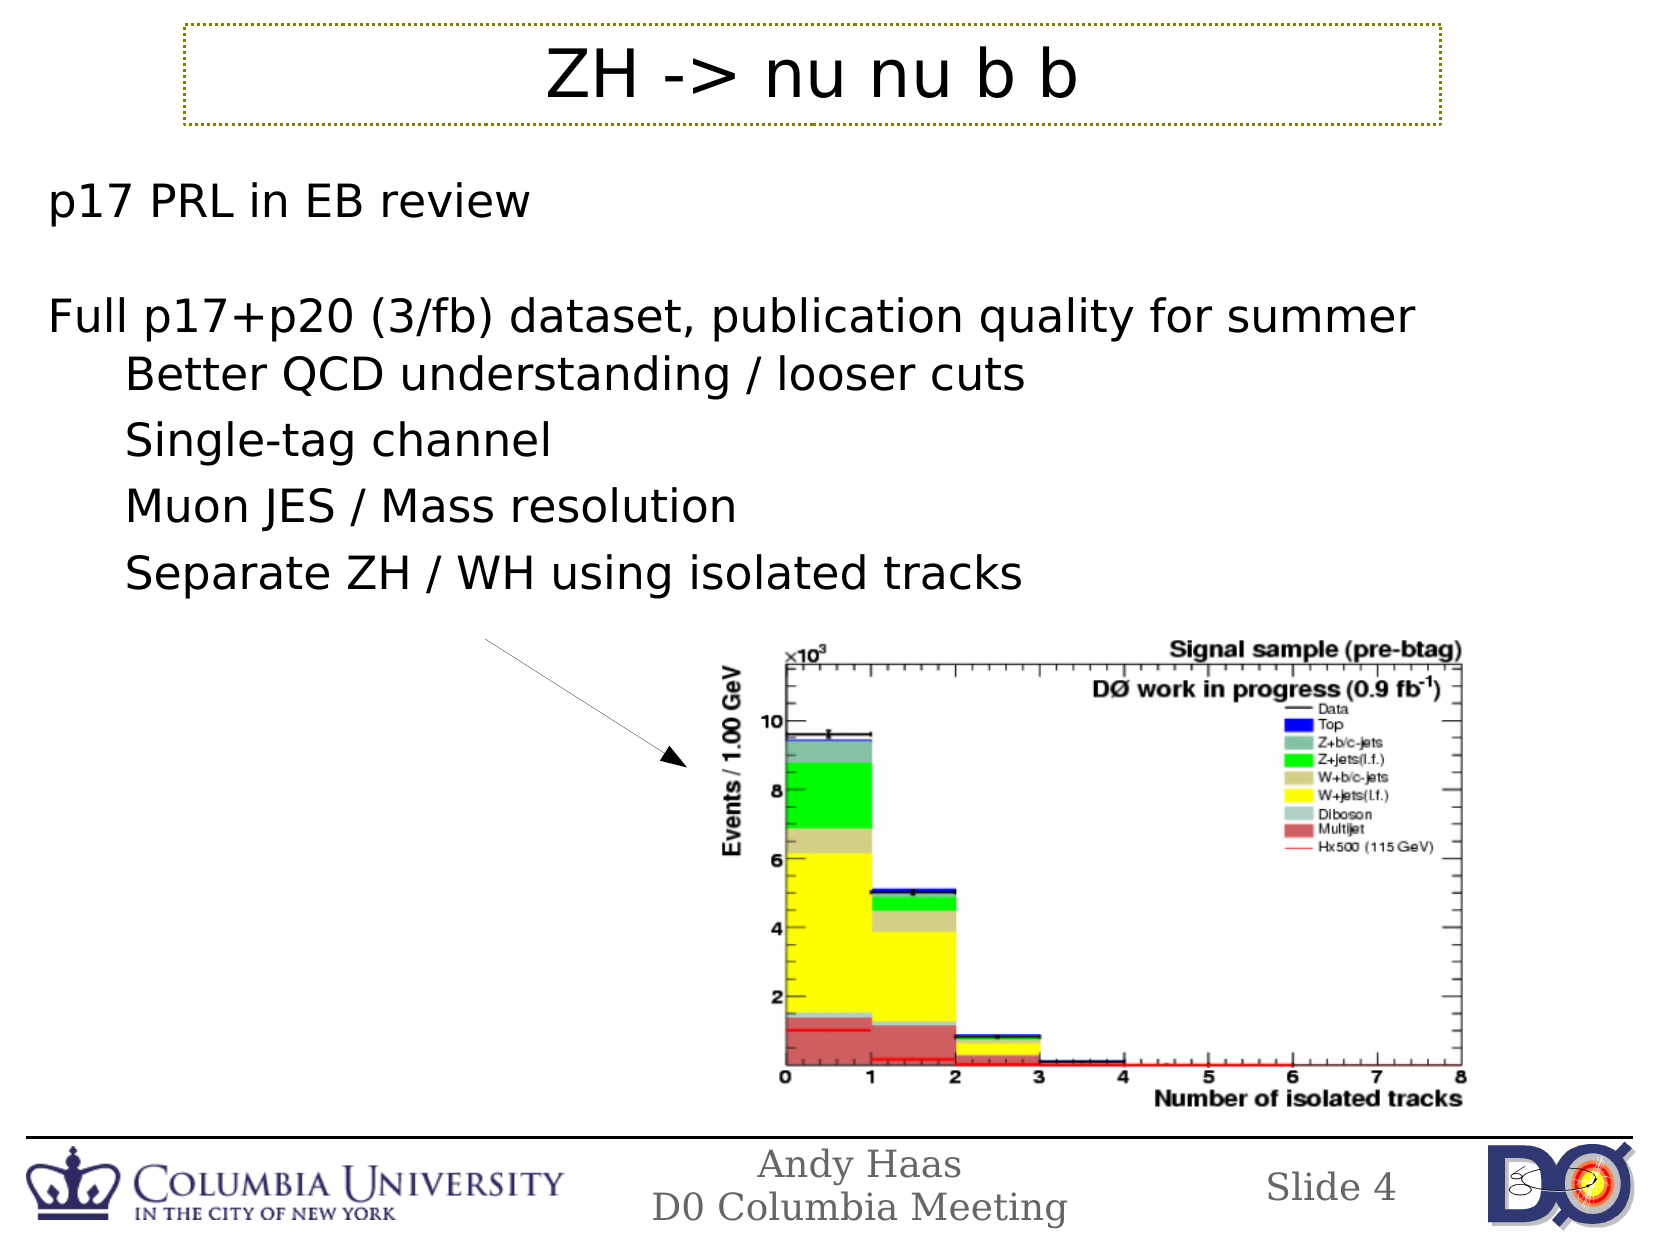

# ZH -> nu nu b b
p17 PRL in EB review
Full p17+p20 (3/fb) dataset, publication quality for summer
Better QCD understanding / looser cuts
Single-tag channel
Muon JES / Mass resolution
Separate ZH / WH using isolated tracks